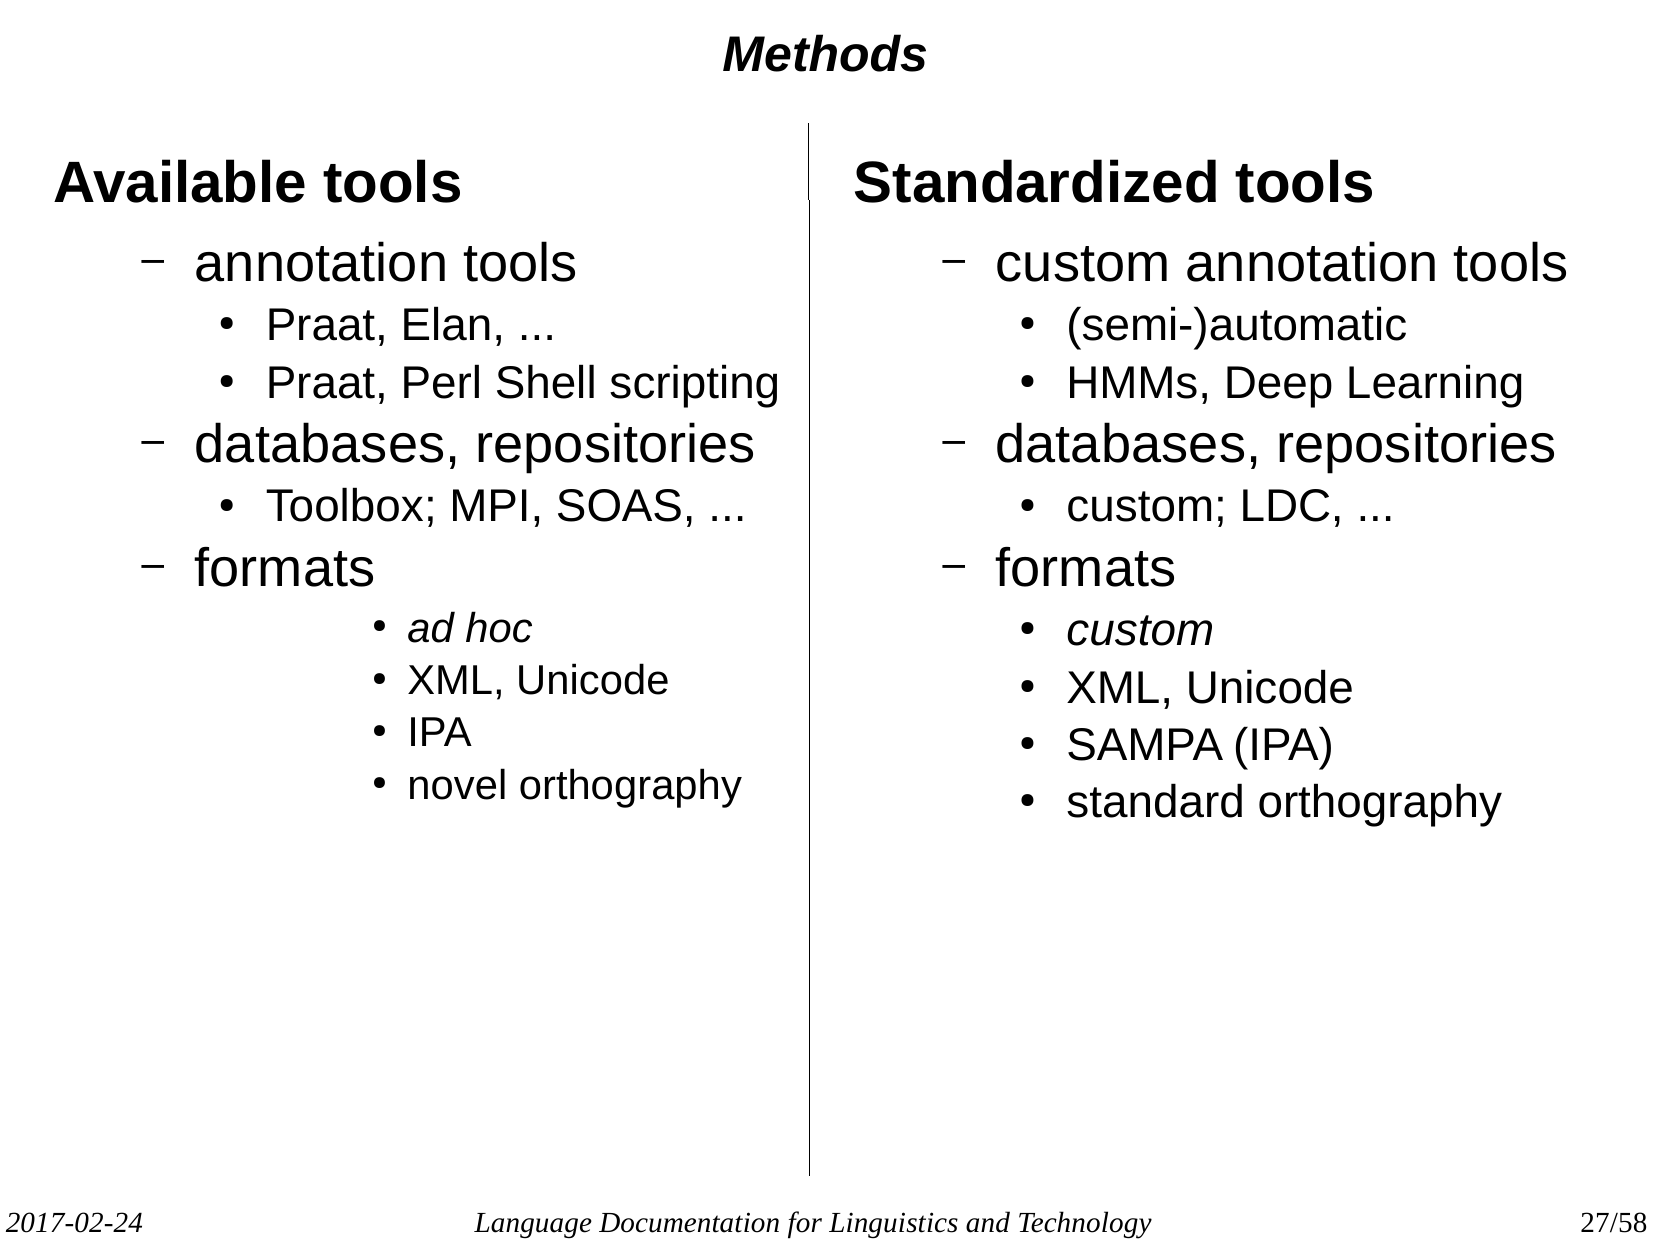

# Methods
Available tools
annotation tools
Praat, Elan, ...
Praat, Perl Shell scripting
databases, repositories
Toolbox; MPI, SOAS, ...
formats
ad hoc
XML, Unicode
IPA
novel orthography
Standardized tools
custom annotation tools
(semi-)automatic
HMMs, Deep Learning
databases, repositories
custom; LDC, ...
formats
custom
XML, Unicode
SAMPA (IPA)
standard orthography
ELKL-4, U Agra, 2016-02-25_27
D. Gibbon: What can endangered languages teach the language technologies?
27